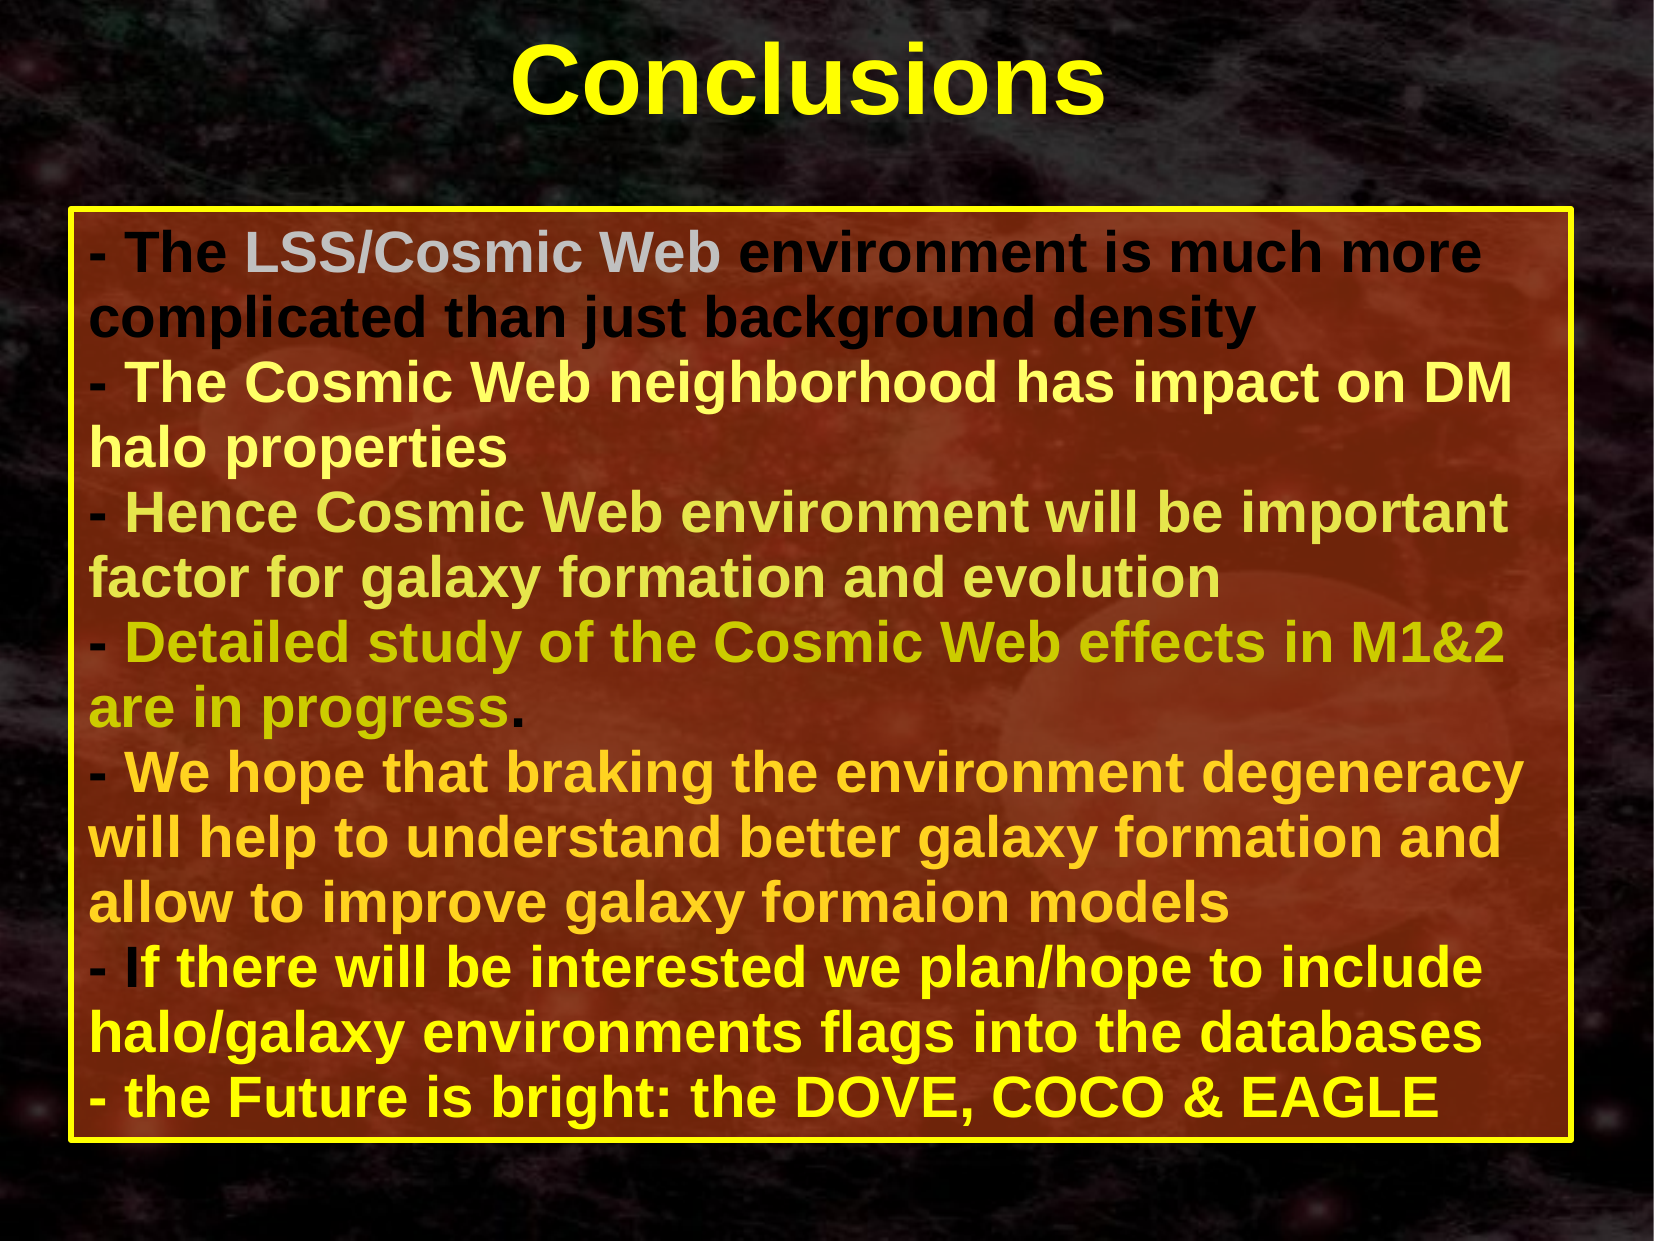

# Conclusions
- The LSS/Cosmic Web environment is much more complicated than just background density
- The Cosmic Web neighborhood has impact on DM halo properties
- Hence Cosmic Web environment will be important factor for galaxy formation and evolution
- Detailed study of the Cosmic Web effects in M1&2 are in progress.
- We hope that braking the environment degeneracy will help to understand better galaxy formation and allow to improve galaxy formaion models
- If there will be interested we plan/hope to include halo/galaxy environments flags into the databases
- the Future is bright: the DOVE, COCO & EAGLE